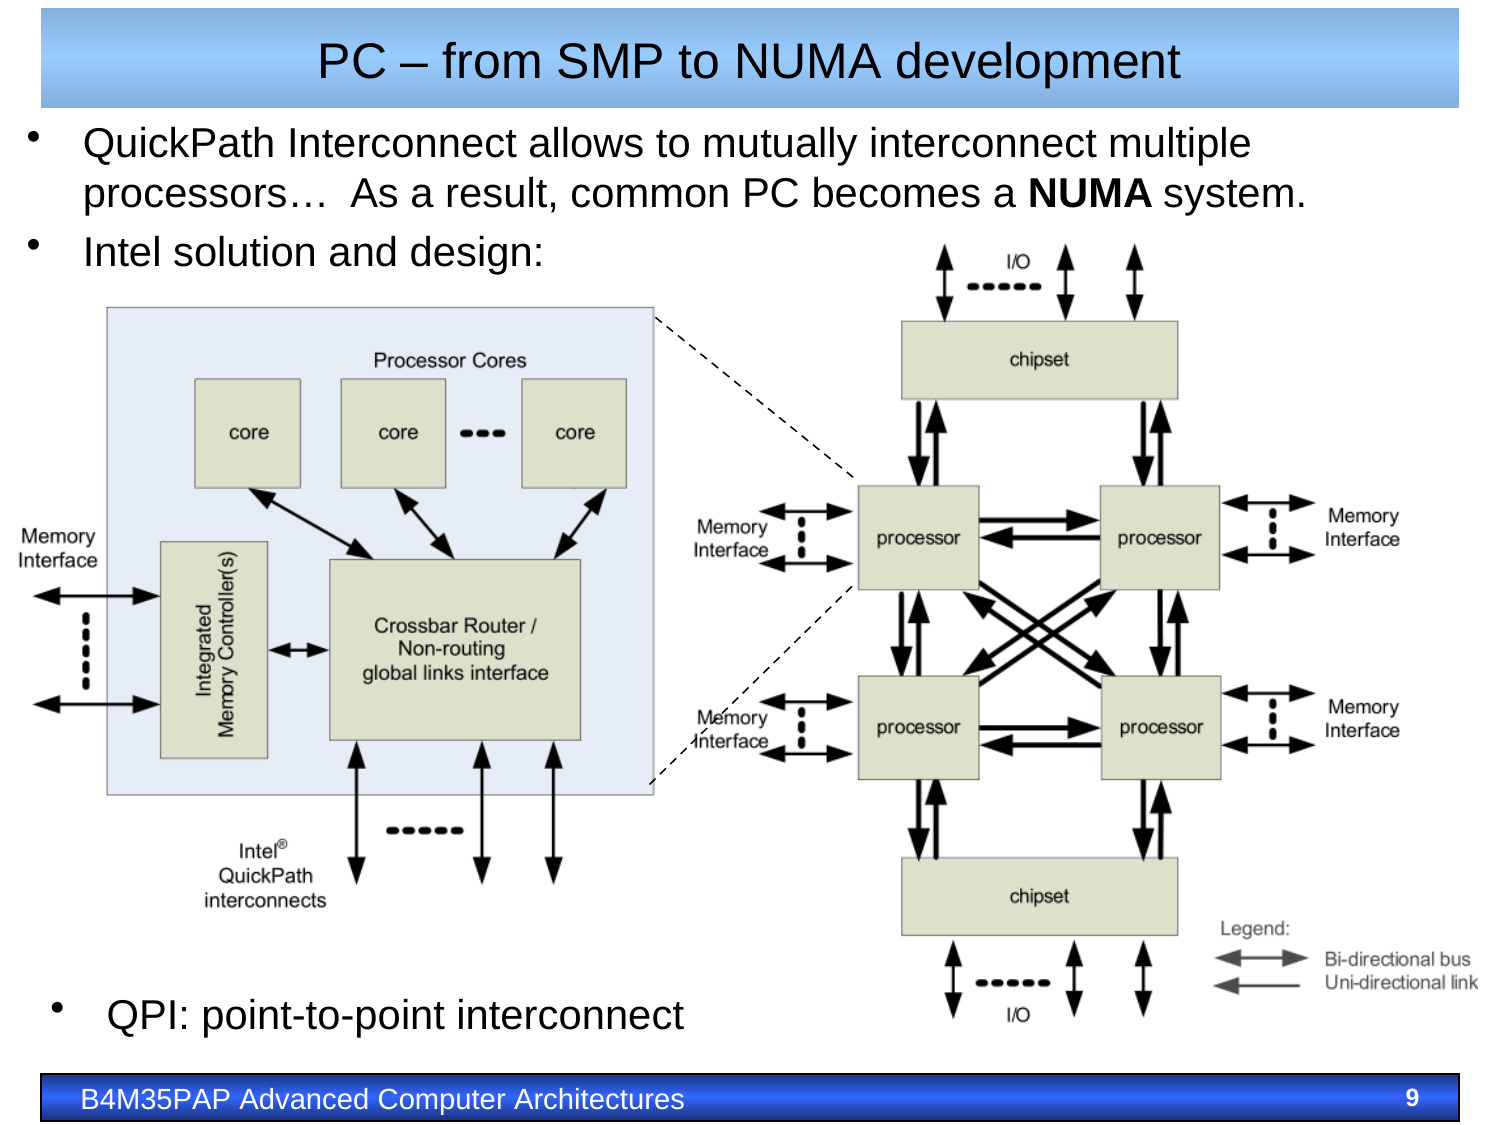

PC – from SMP to NUMA development
QuickPath Interconnect allows to mutually interconnect multiple processors… As a result, common PC becomes a NUMA system.
Intel solution and design:
# QPI: point-to-point interconnect